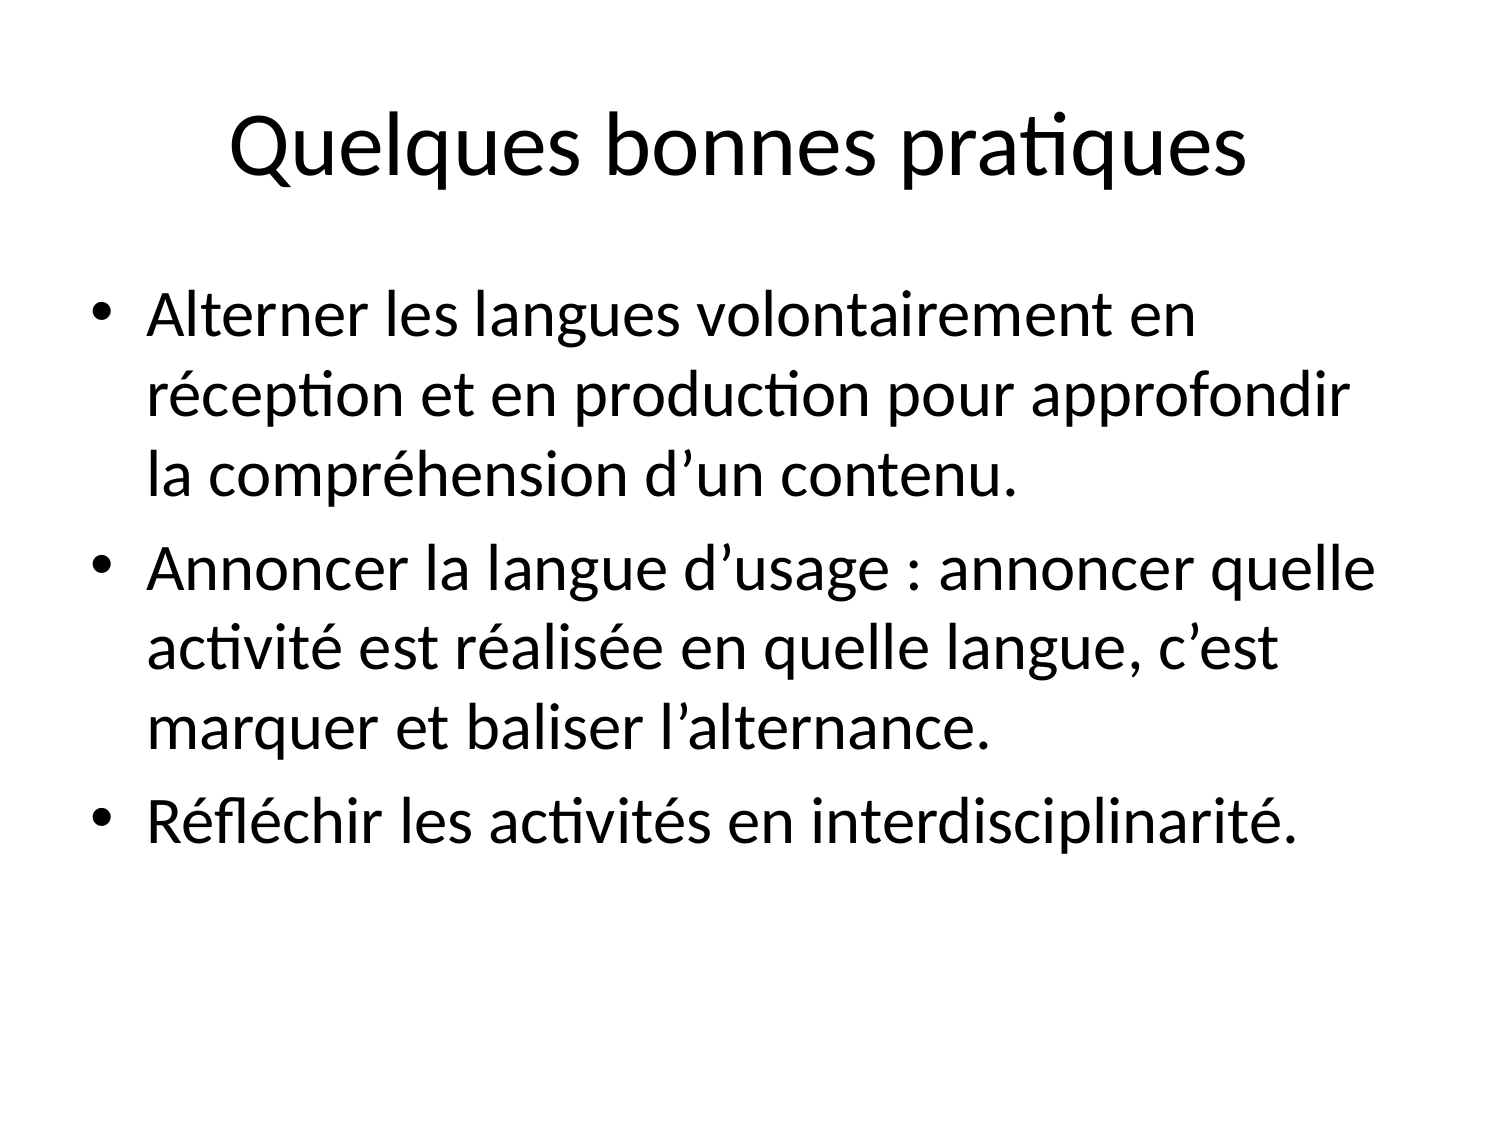

# Quelques bonnes pratiques
Alterner les langues volontairement en réception et en production pour approfondir la compréhension d’un contenu.
Annoncer la langue d’usage : annoncer quelle activité est réalisée en quelle langue, c’est marquer et baliser l’alternance.
Réfléchir les activités en interdisciplinarité.